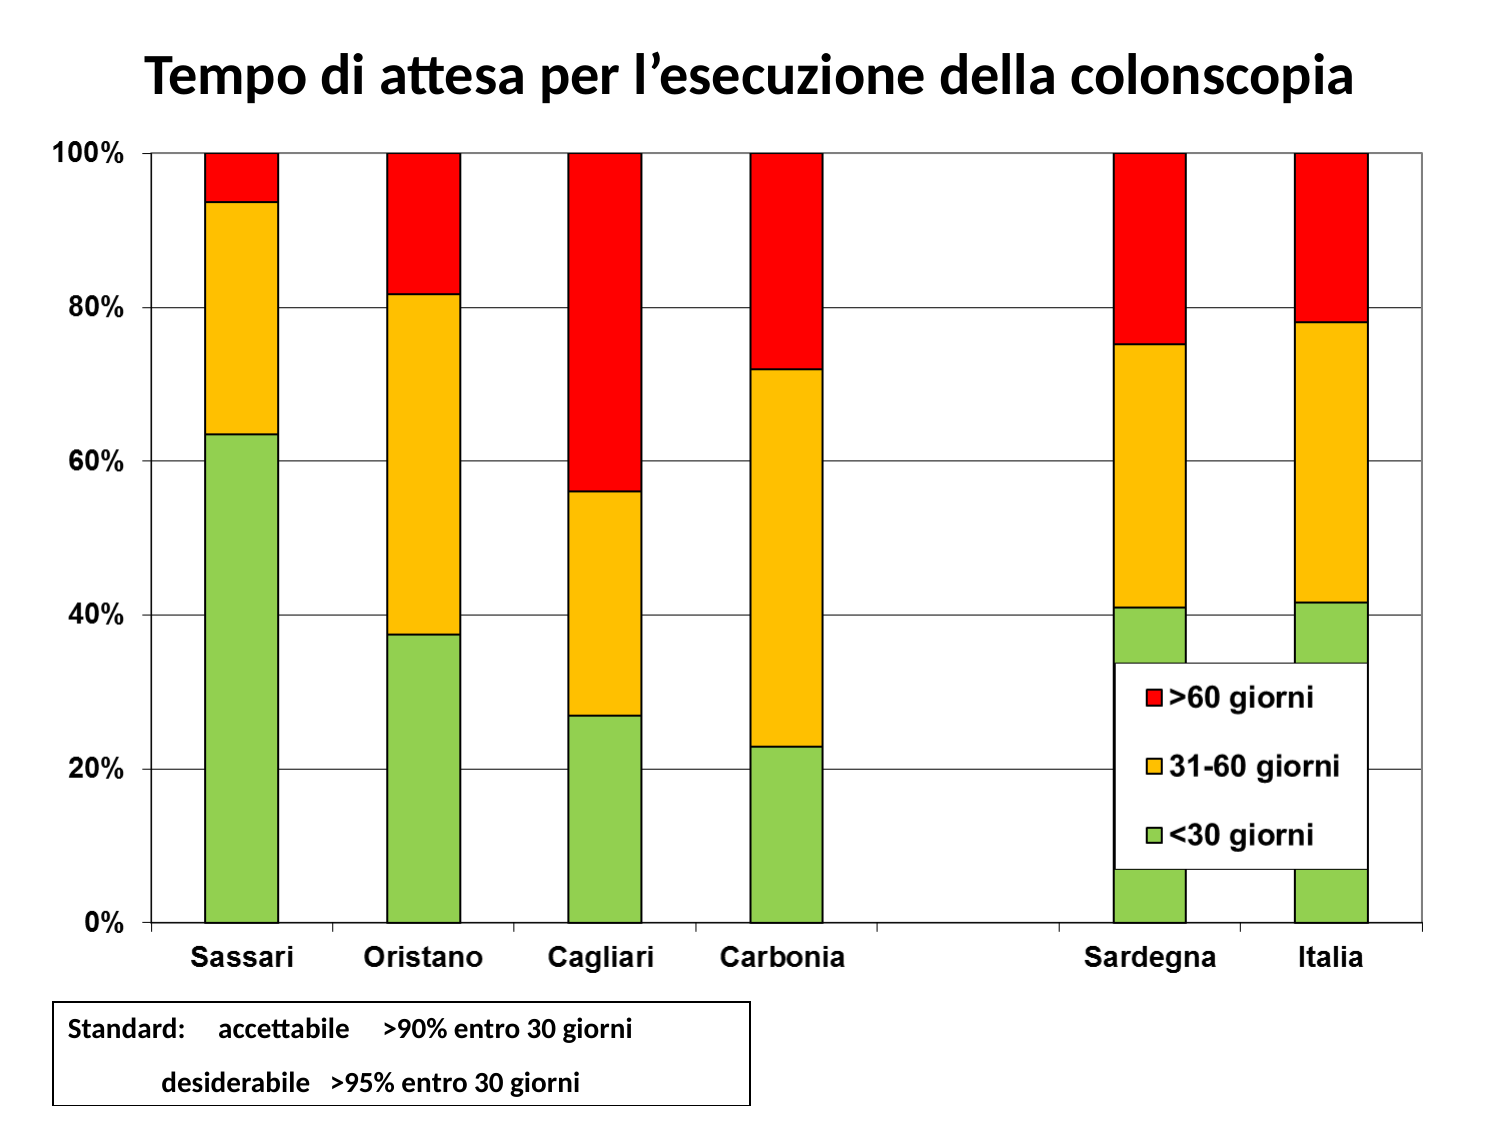

Tempo di attesa per l’esecuzione della colonscopia
Standard: accettabile >90% entro 30 giorni
	 desiderabile >95% entro 30 giorni